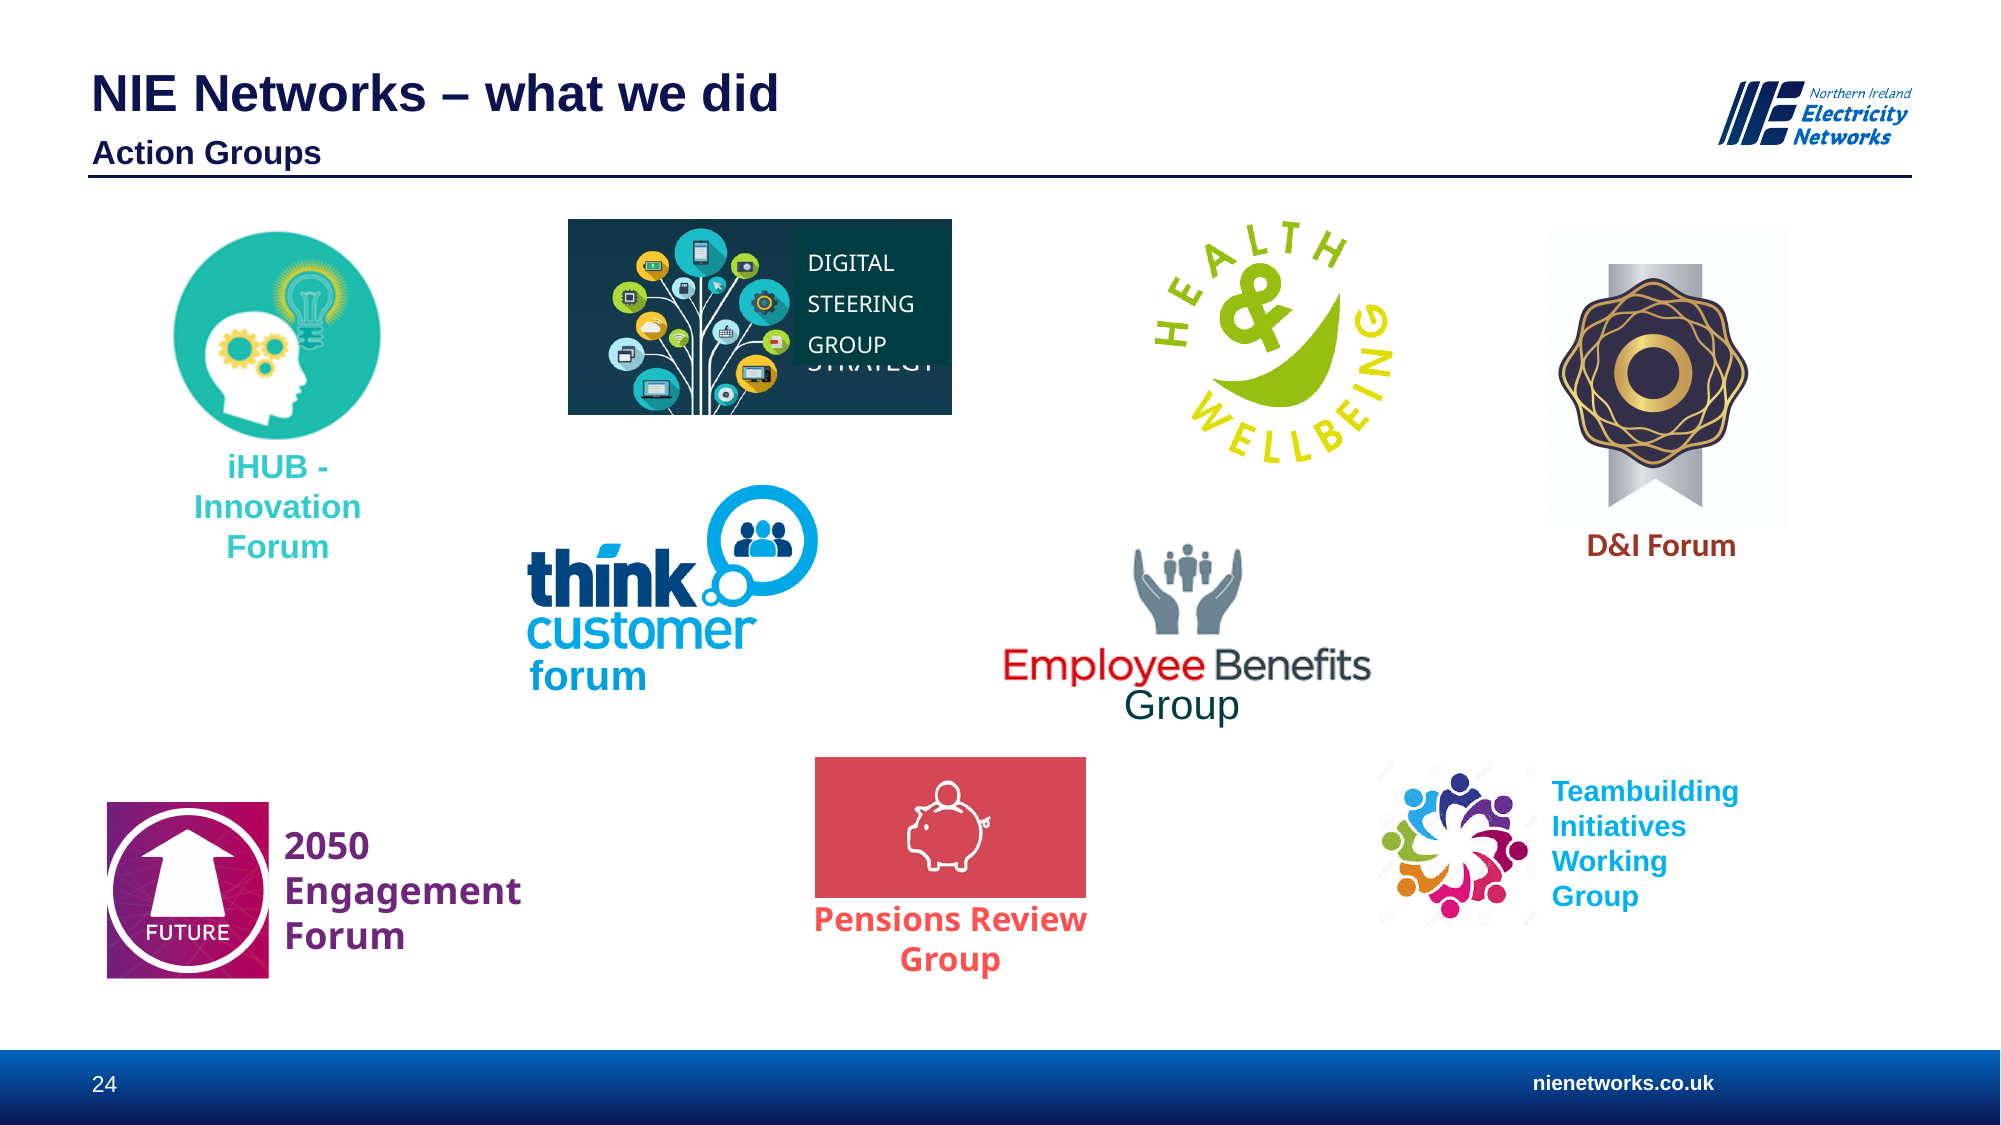

NIE Networks – what we did
Action Groups
DIGITAL STEERING GROUP
iHUB -Innovation Forum
forum
D&I Forum
Group
Teambuilding Initiatives Working
Group
2050
Engagement Forum
Pensions Review Group